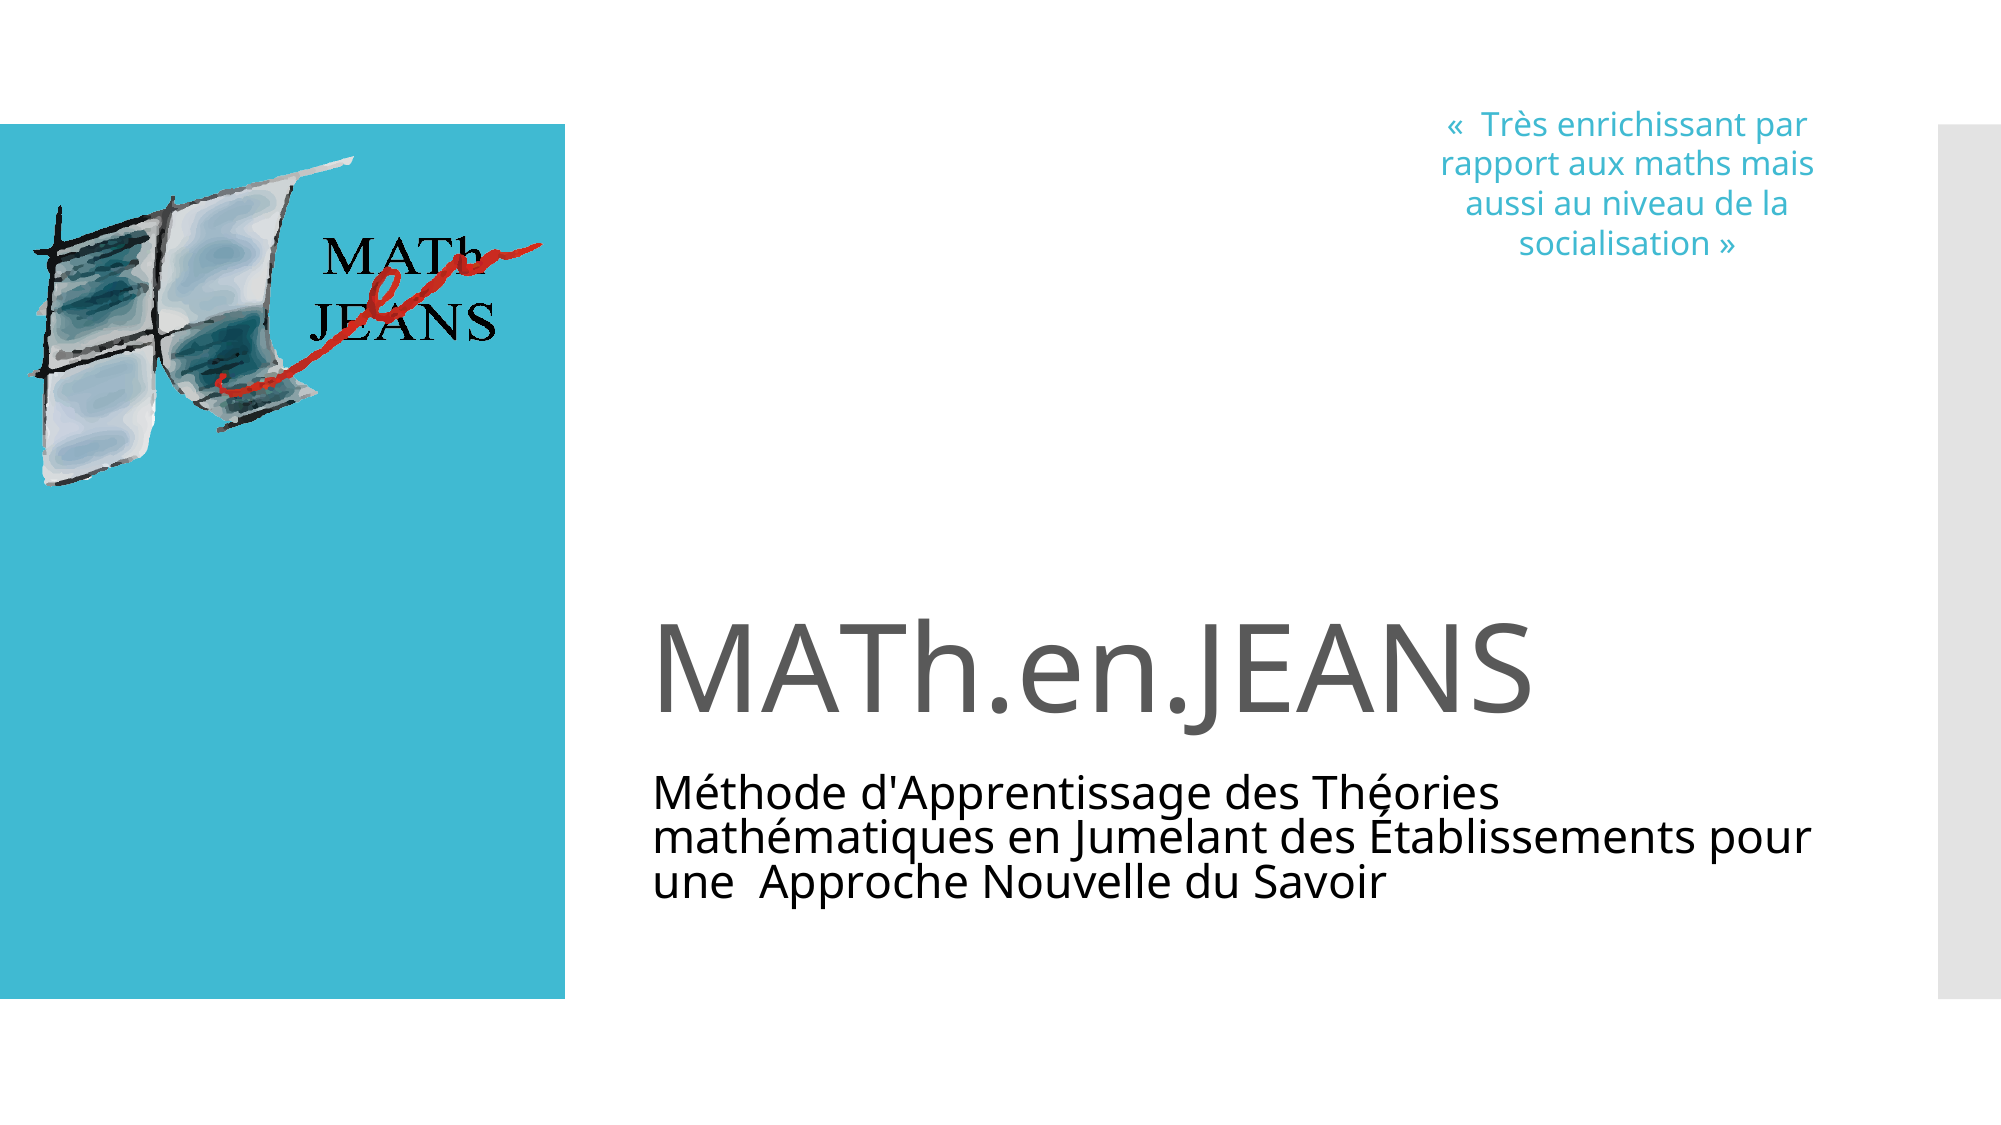

«  Très enrichissant par rapport aux maths mais aussi au niveau de la socialisation »
# MATh.en.JEANS
Méthode d'Apprentissage des Théories mathématiques en Jumelant des Établissements pour une  Approche Nouvelle du Savoir